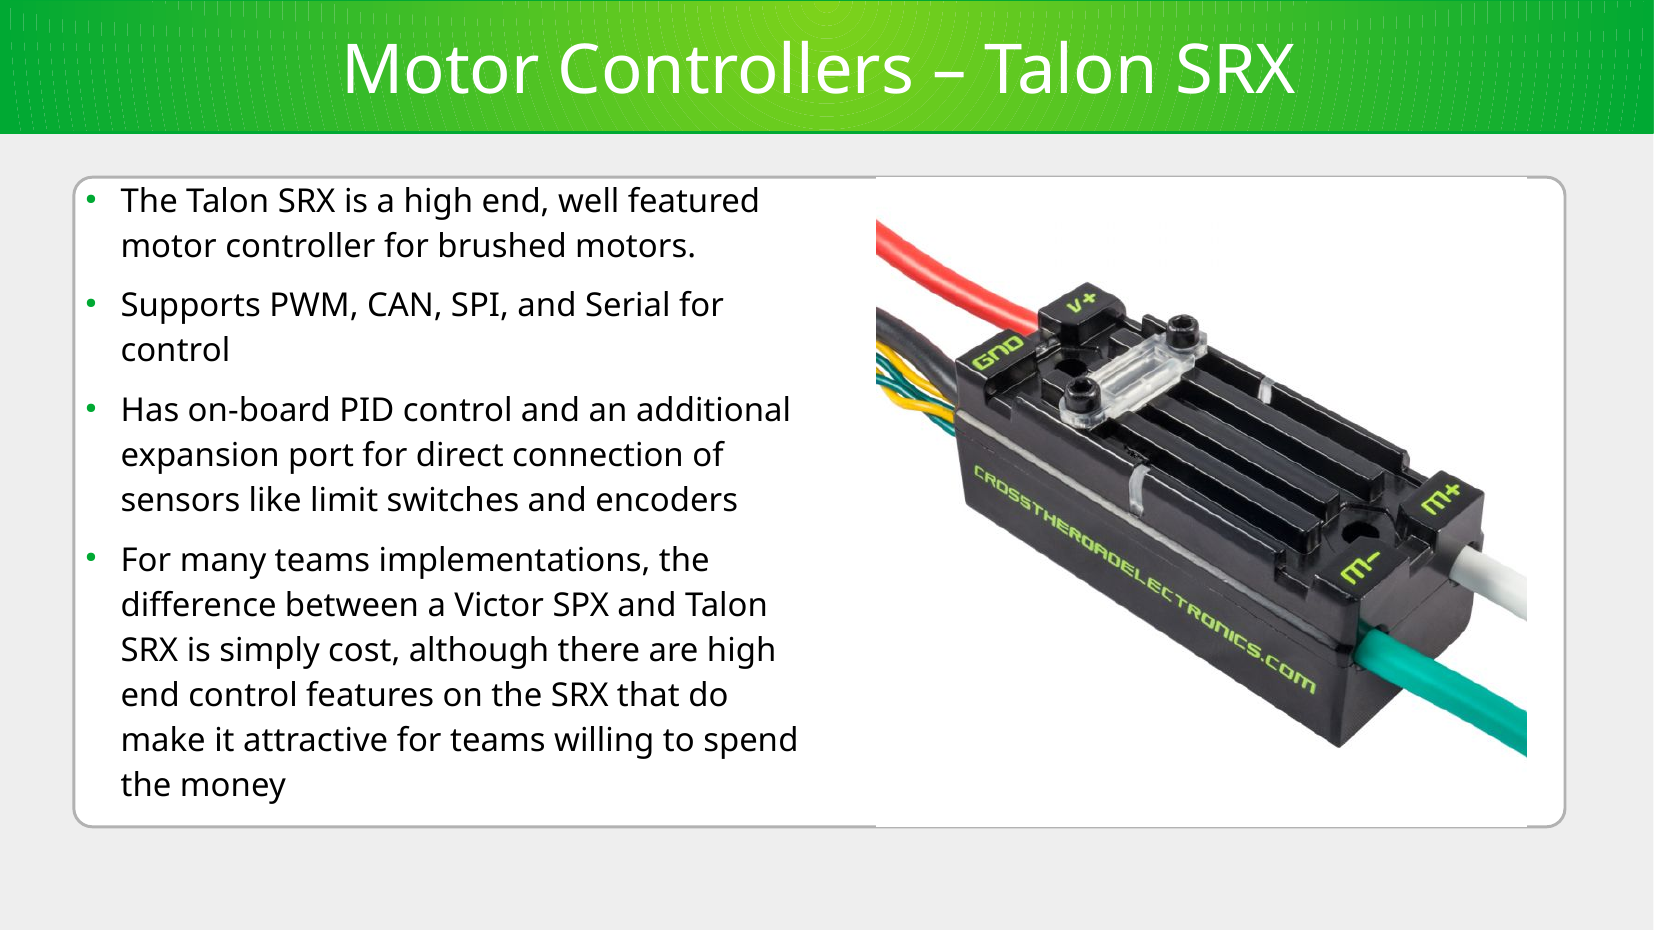

# Motor Controllers – Talon SRX
The Talon SRX is a high end, well featured motor controller for brushed motors.
Supports PWM, CAN, SPI, and Serial for control
Has on-board PID control and an additional expansion port for direct connection of sensors like limit switches and encoders
For many teams implementations, the difference between a Victor SPX and Talon SRX is simply cost, although there are high end control features on the SRX that do make it attractive for teams willing to spend the money